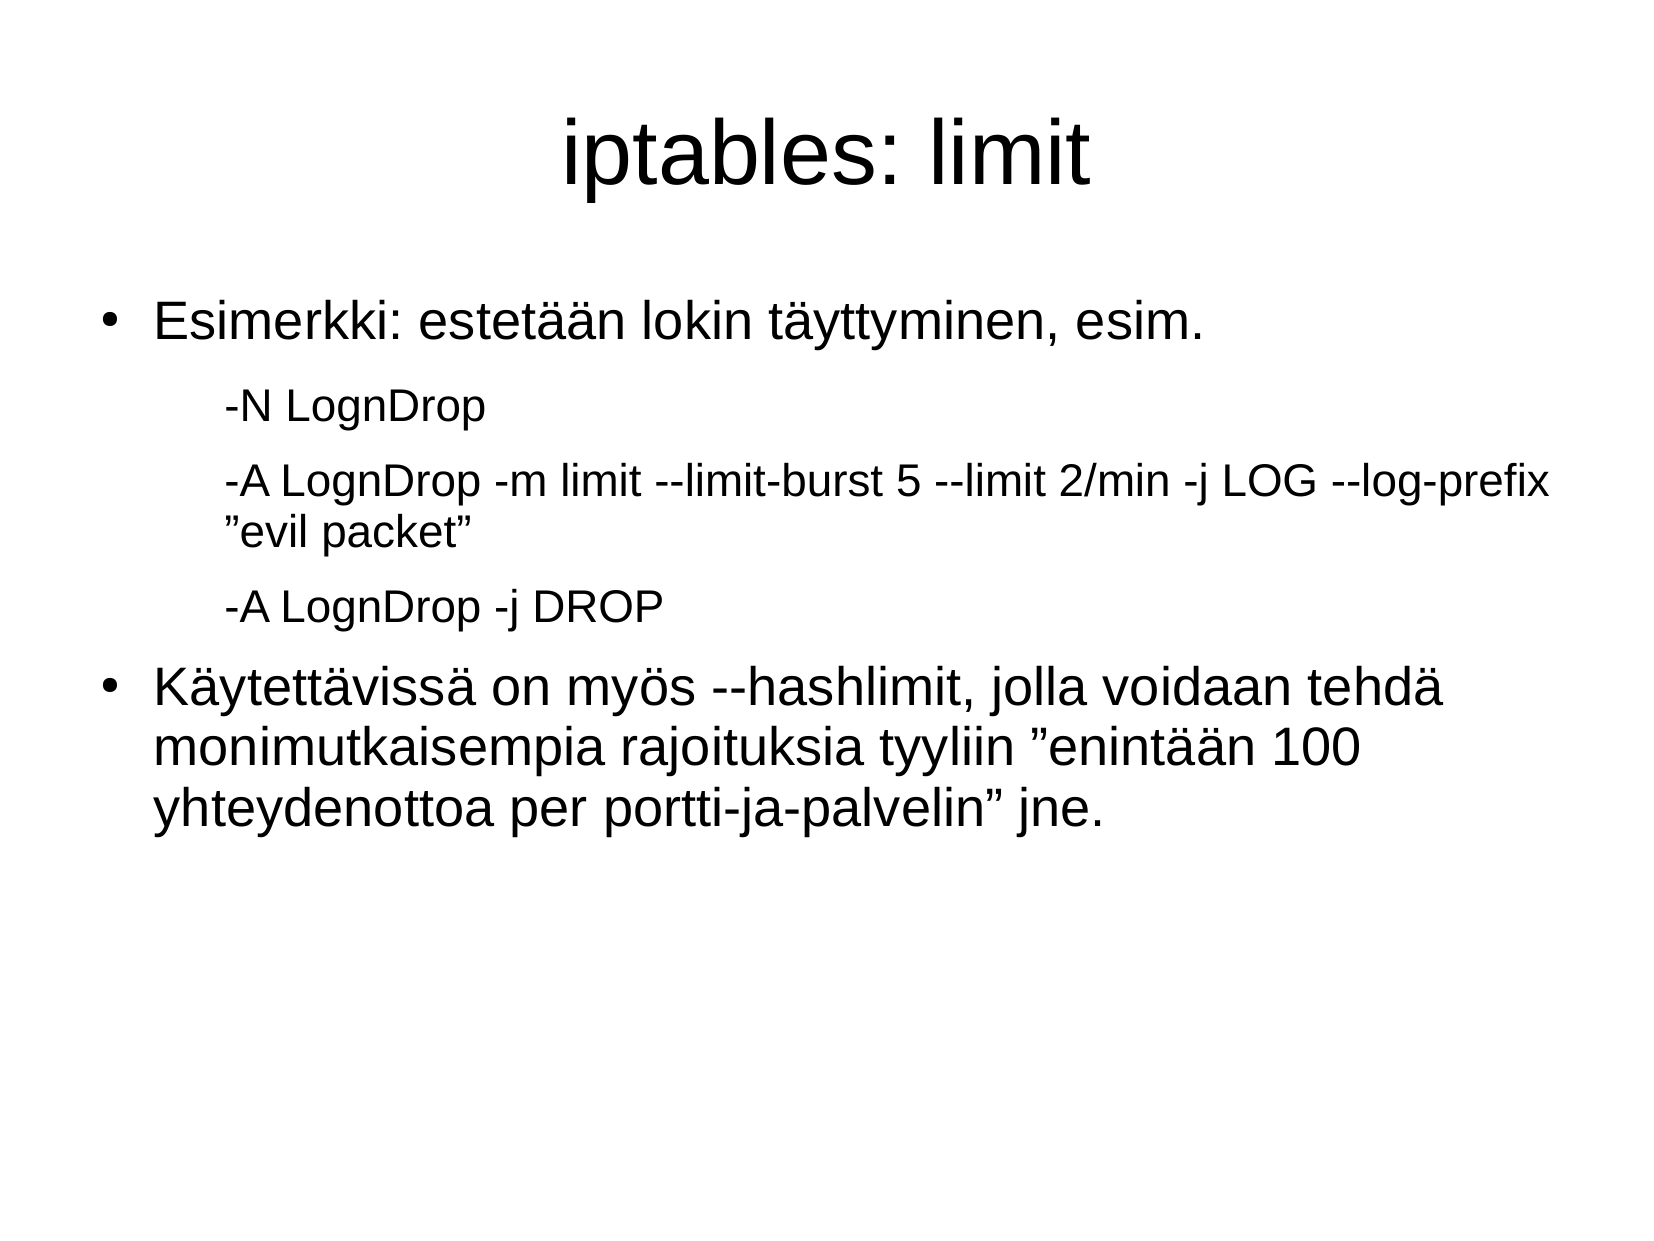

# iptables: limit
Esimerkki: estetään lokin täyttyminen, esim.
-N LognDrop
-A LognDrop -m limit --limit-burst 5 --limit 2/min -j LOG --log-prefix ”evil packet”
-A LognDrop -j DROP
Käytettävissä on myös --hashlimit, jolla voidaan tehdä monimutkaisempia rajoituksia tyyliin ”enintään 100 yhteydenottoa per portti-ja-palvelin” jne.